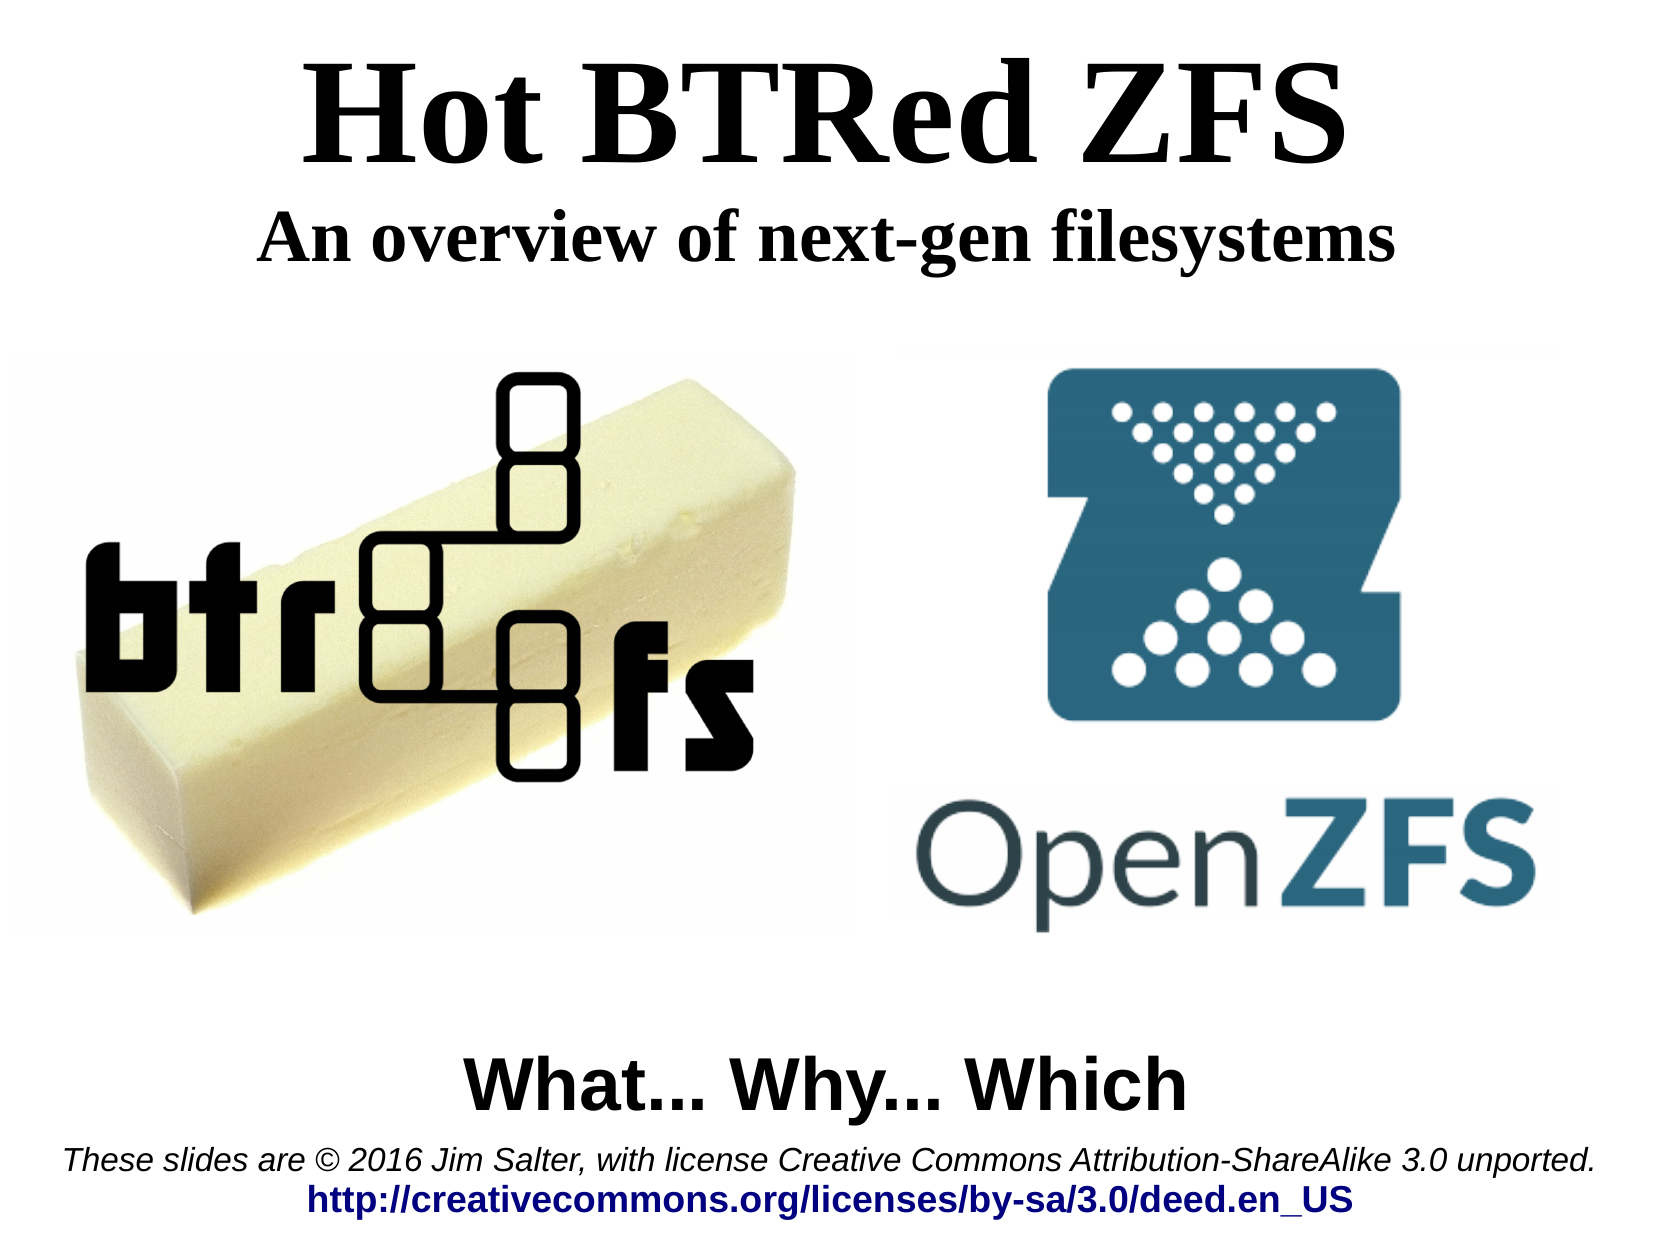

# Hot BTRed ZFS An overview of next-gen filesystems
| What... Why... Which |
| --- |
| These slides are © 2016 Jim Salter, with license Creative Commons Attribution-ShareAlike 3.0 unported. http://creativecommons.org/licenses/by-sa/3.0/deed.en\_US |
| --- |